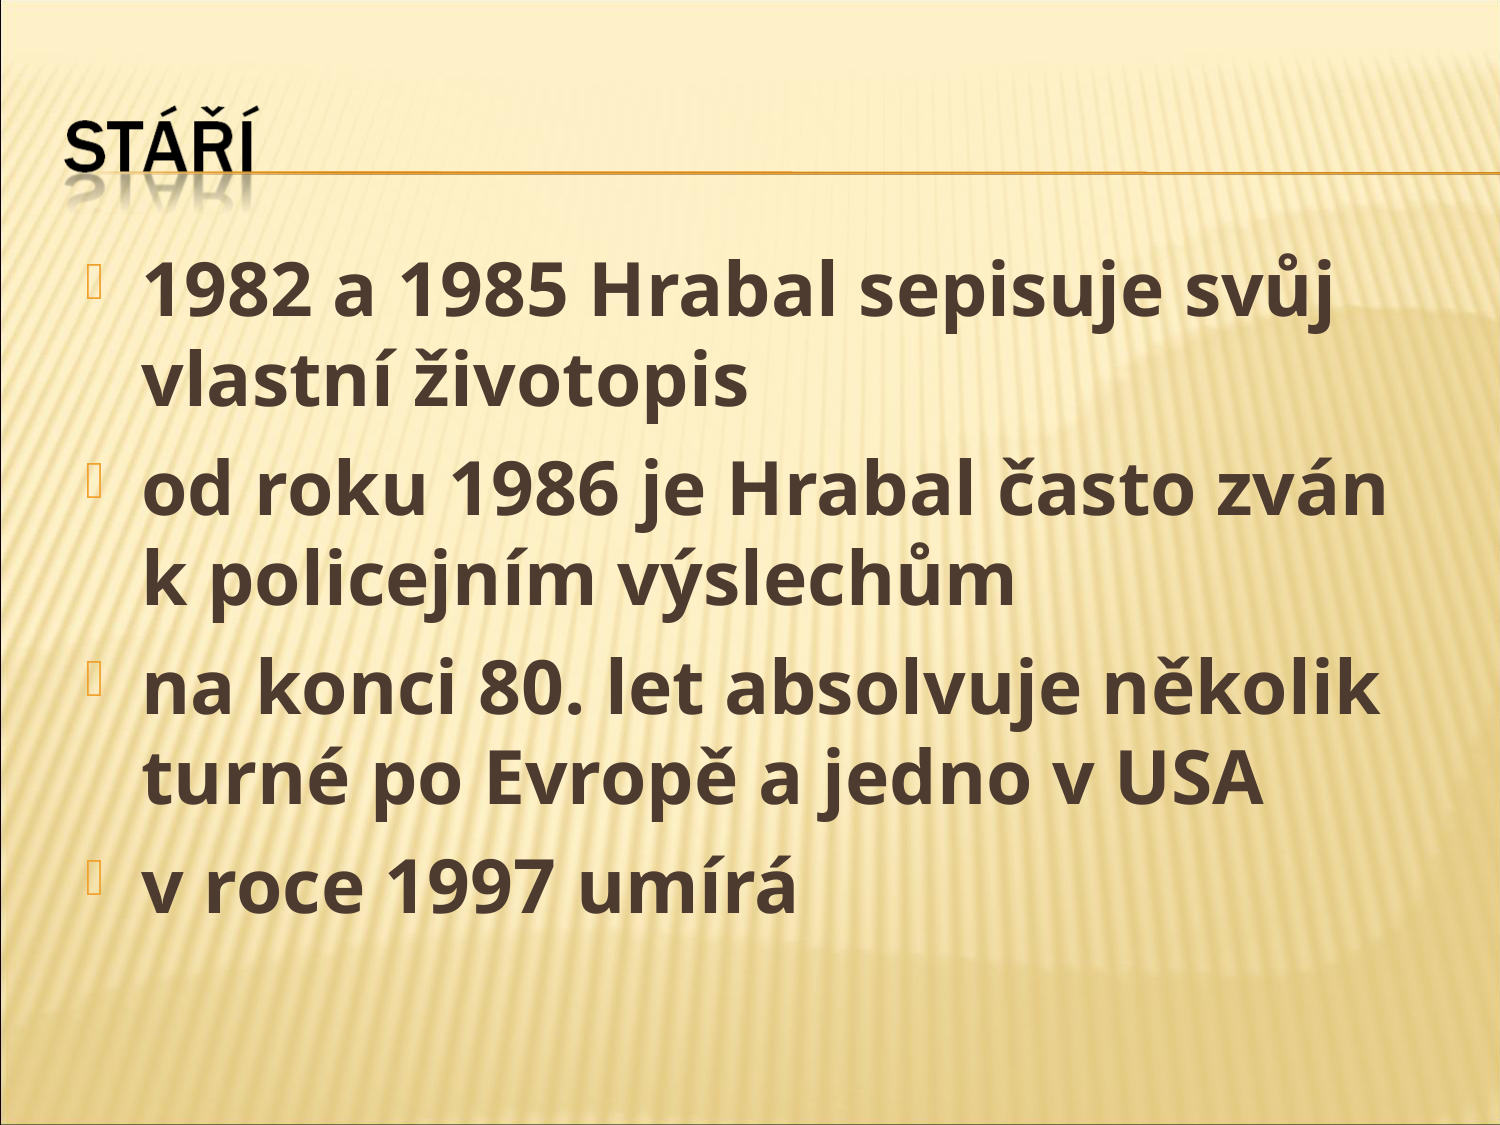

# 1982 a 1985 Hrabal sepisuje svůj vlastní životopis
od roku 1986 je Hrabal často zván k policejním výslechům
na konci 80. let absolvuje několik turné po Evropě a jedno v USA
v roce 1997 umírá